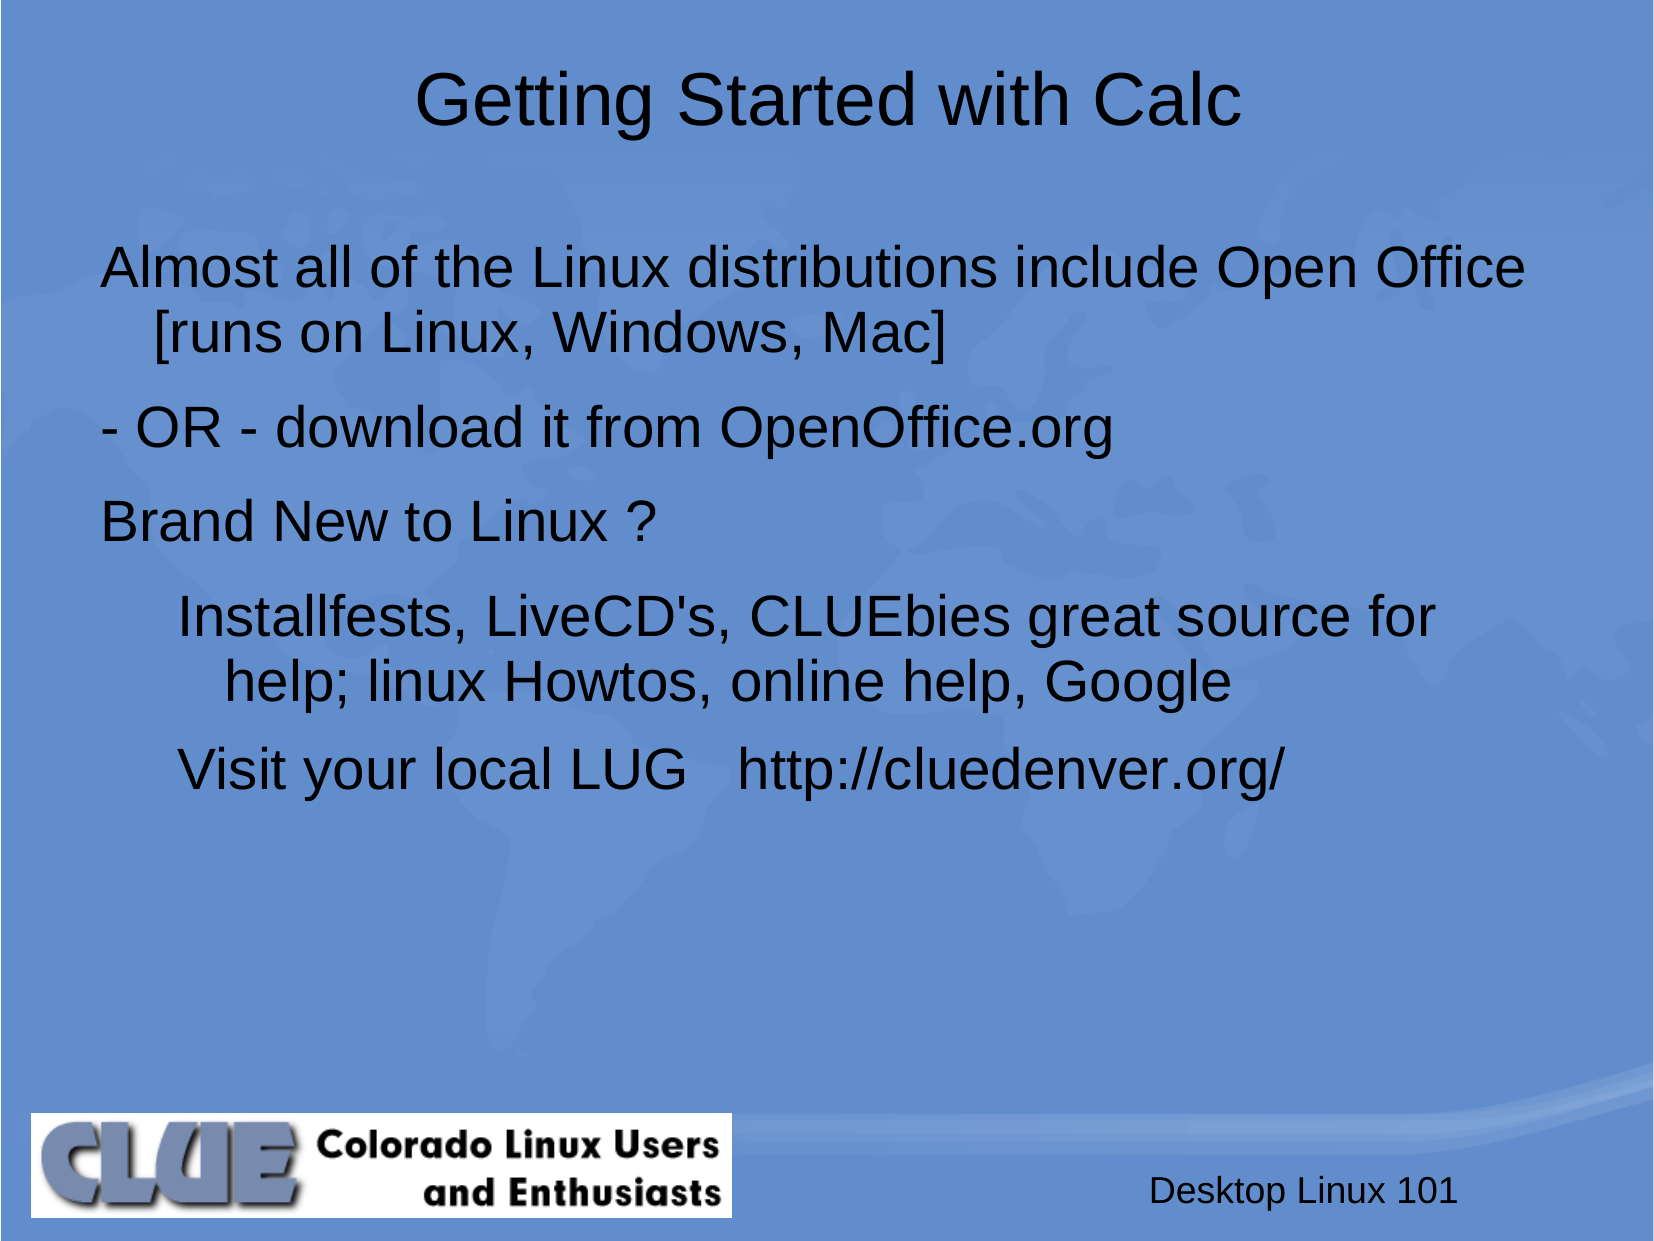

# Getting Started with Calc
Almost all of the Linux distributions include Open Office [runs on Linux, Windows, Mac]
- OR - download it from OpenOffice.org
Brand New to Linux ?
Installfests, LiveCD's, CLUEbies great source for help; linux Howtos, online help, Google
Visit your local LUG http://cluedenver.org/